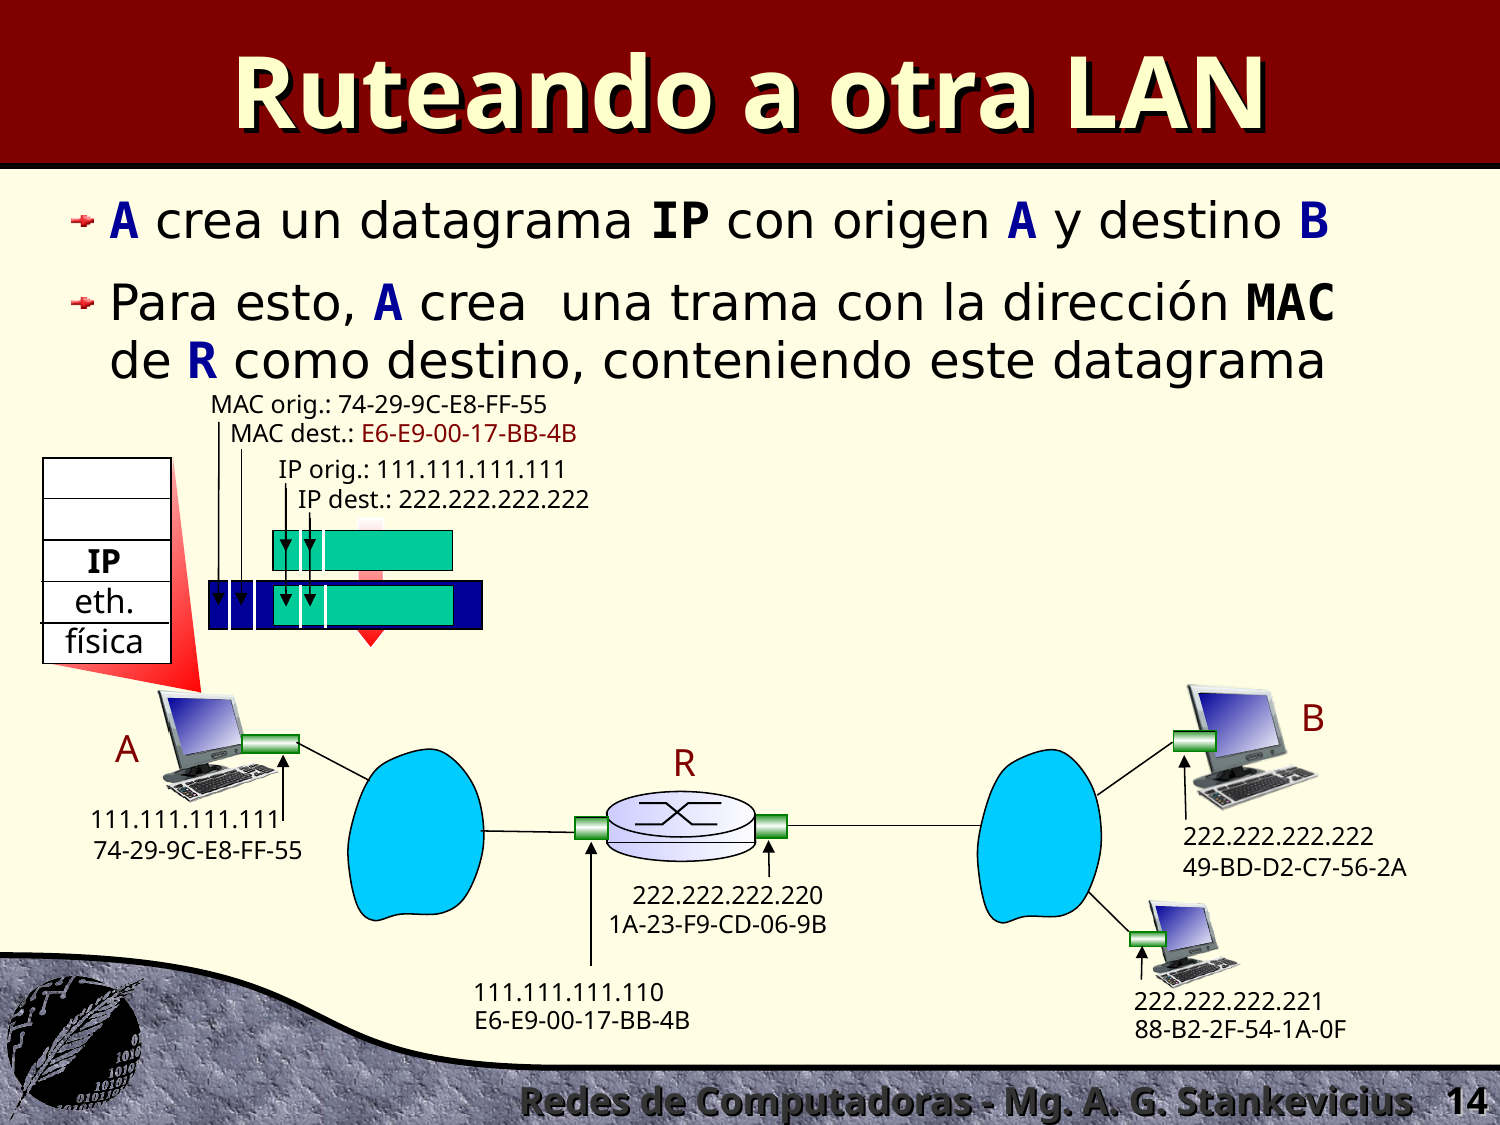

# Ruteando a otra LAN
A crea un datagrama IP con origen A y destino B
Para esto, A crea una trama con la dirección MAC
de R como destino, conteniendo este datagrama
MAC orig.: 74-29-9C-E8-FF-55
 MAC dest.: E6-E9-00-17-BB-4B
IP orig.: 111.111.111.111
 IP dest.: 222.222.222.222
IP
eth.
física
B
A
R
111.111.111.111
222.222.222.222
49-BD-D2-C7-56-2A
74-29-9C-E8-FF-55
222.222.222.220
1A-23-F9-CD-06-9B
111.111.111.110
E6-E9-00-17-BB-4B
222.222.222.221
88-B2-2F-54-1A-0F
14